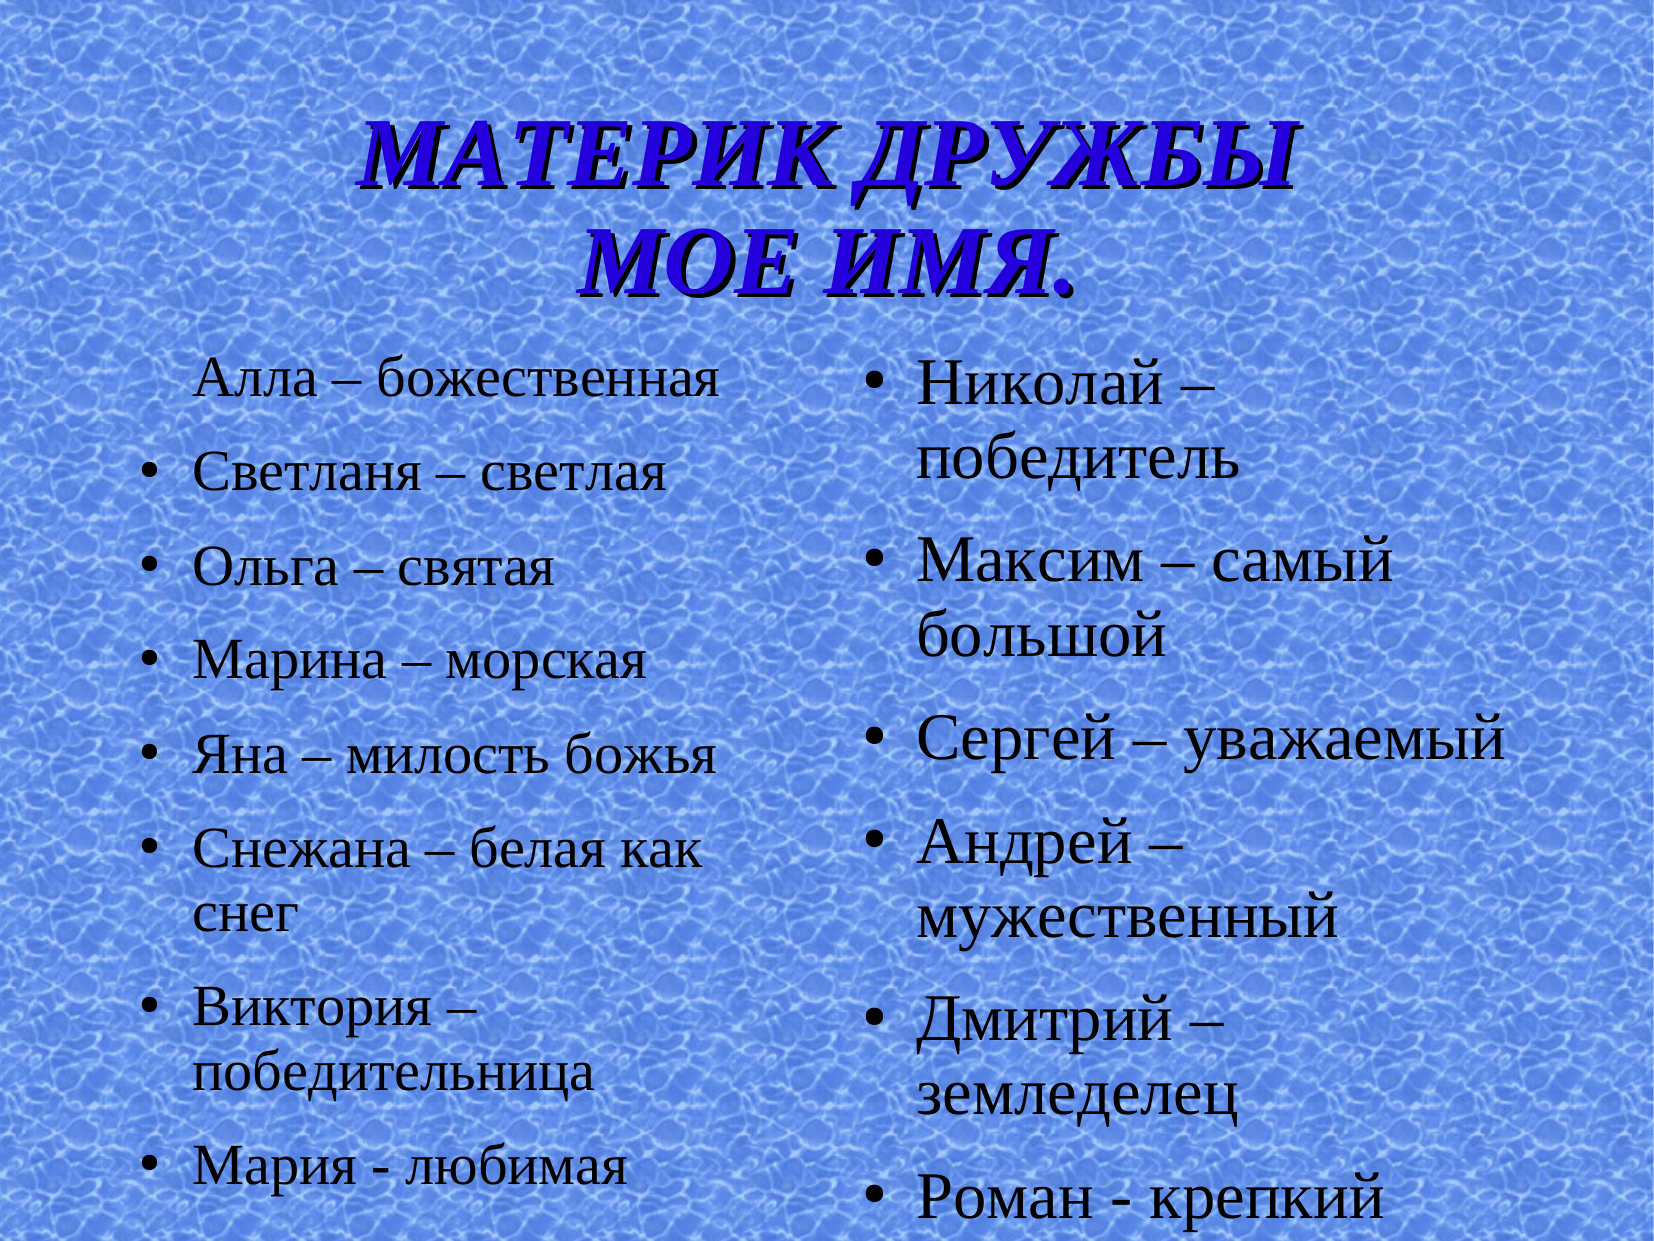

# МАТЕРИК ДРУЖБЫ МОЕ ИМЯ.
Алла – божественная
Светланя – светлая
Ольга – святая
Марина – морская
Яна – милость божья
Снежана – белая как снег
Виктория – победительница
Мария - любимая
Николай – победитель
Максим – самый большой
Сергей – уважаемый
Андрей – мужественный
Дмитрий – земледелец
Роман - крепкий